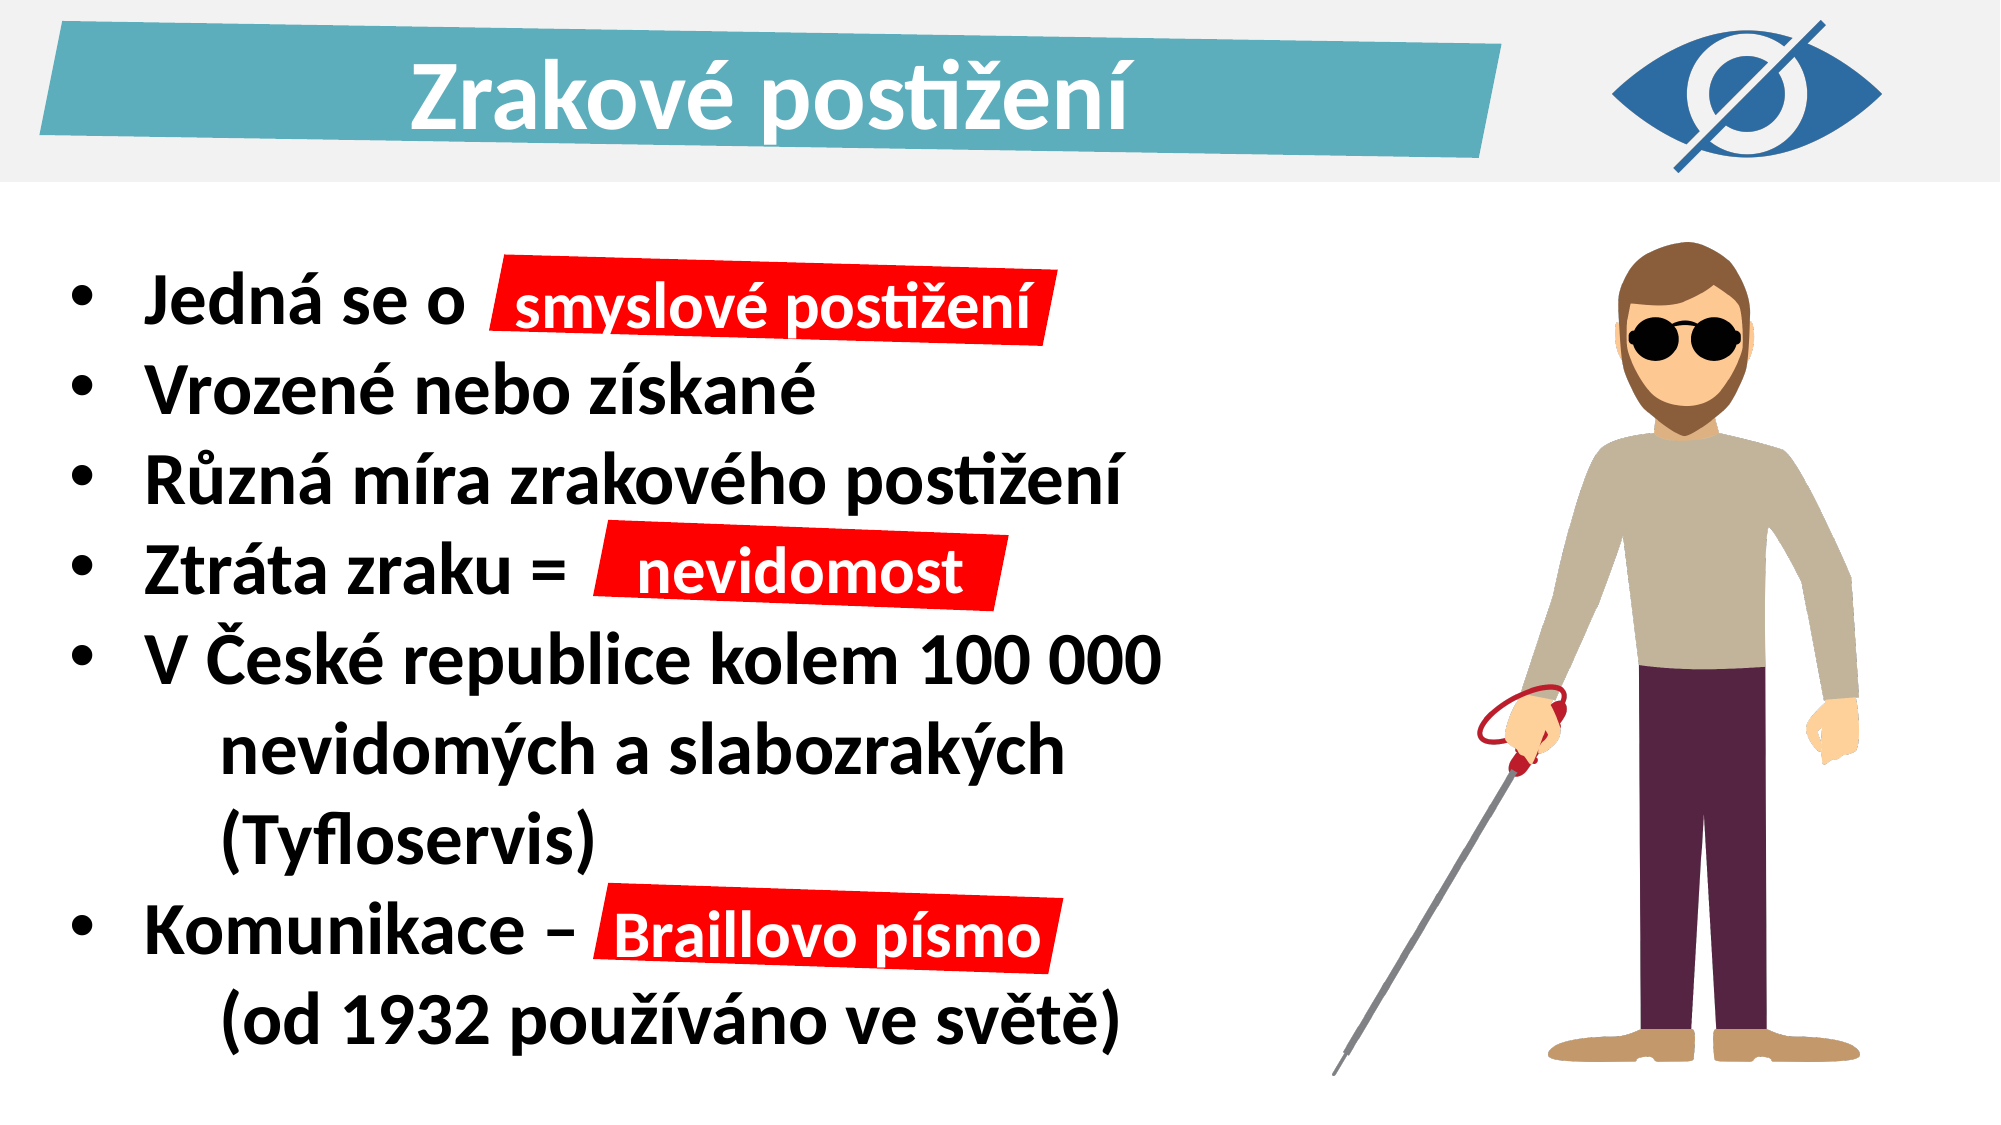

Zrakové postižení
Jedná se o
Vrozené nebo získané
Různá míra zrakového postižení
Ztráta zraku =
V České republice kolem 100 000 nevidomých a slabozrakých (Tyfloservis)
Komunikace –
(od 1932 používáno ve světě)
smyslové postižení
nevidomost
Braillovo písmo